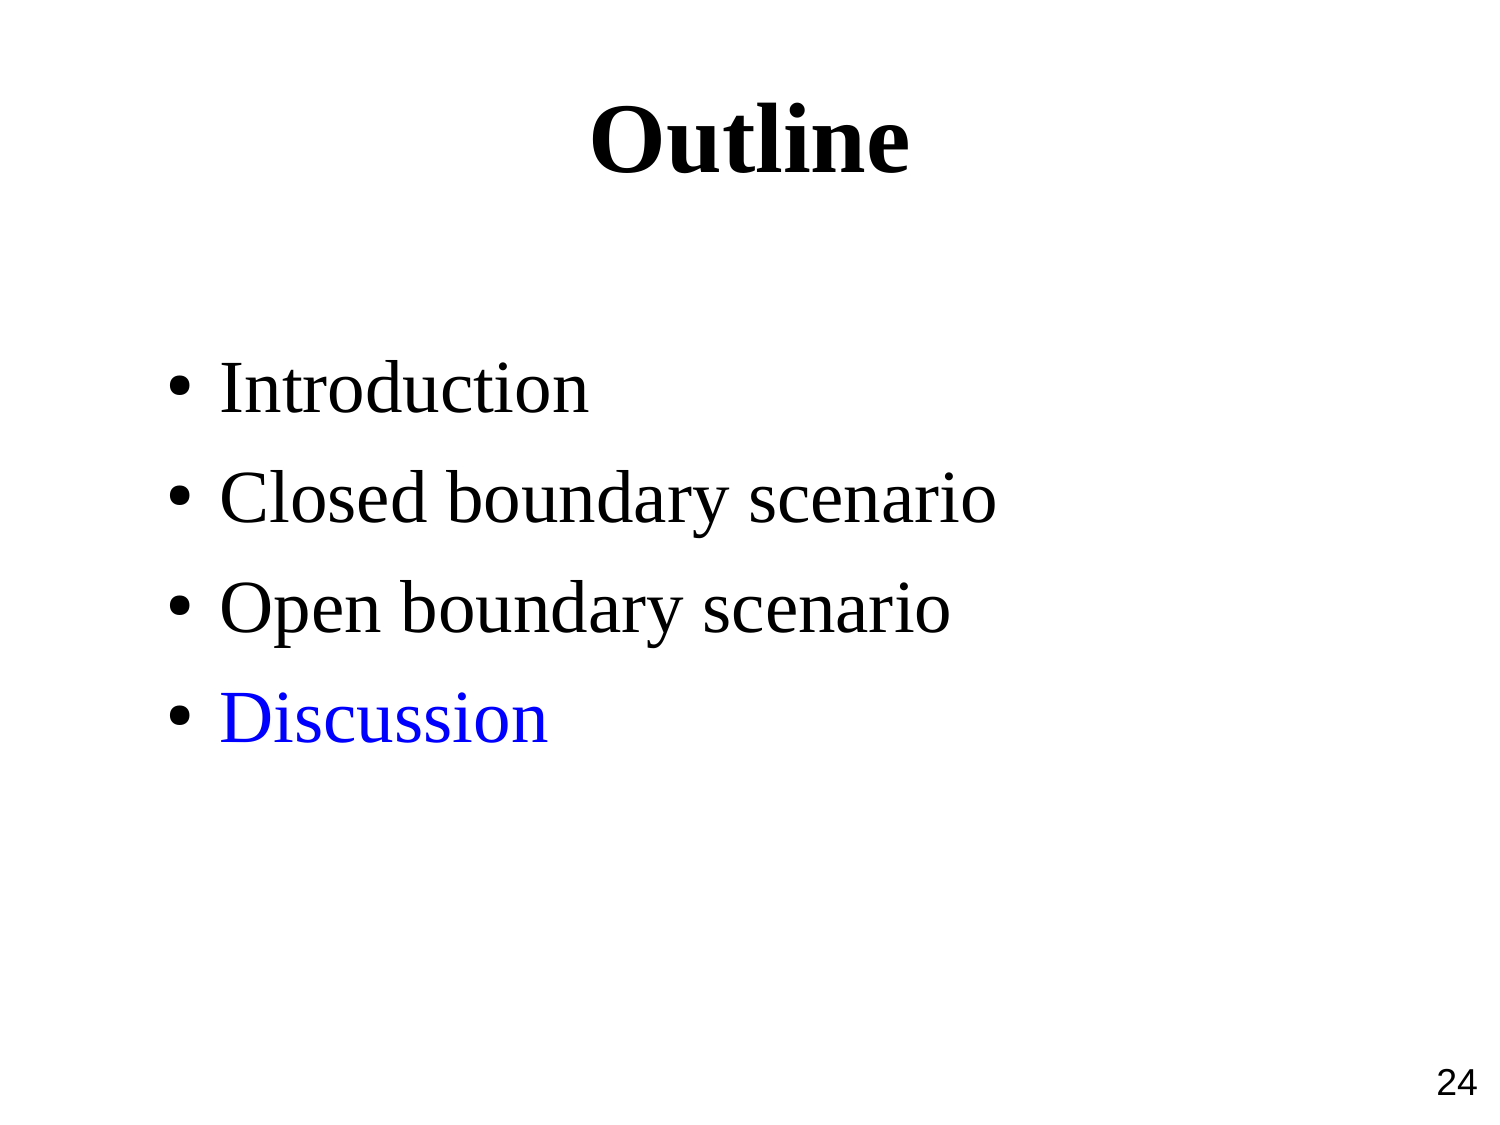

# Outline
Introduction
Closed boundary scenario
Open boundary scenario
Discussion